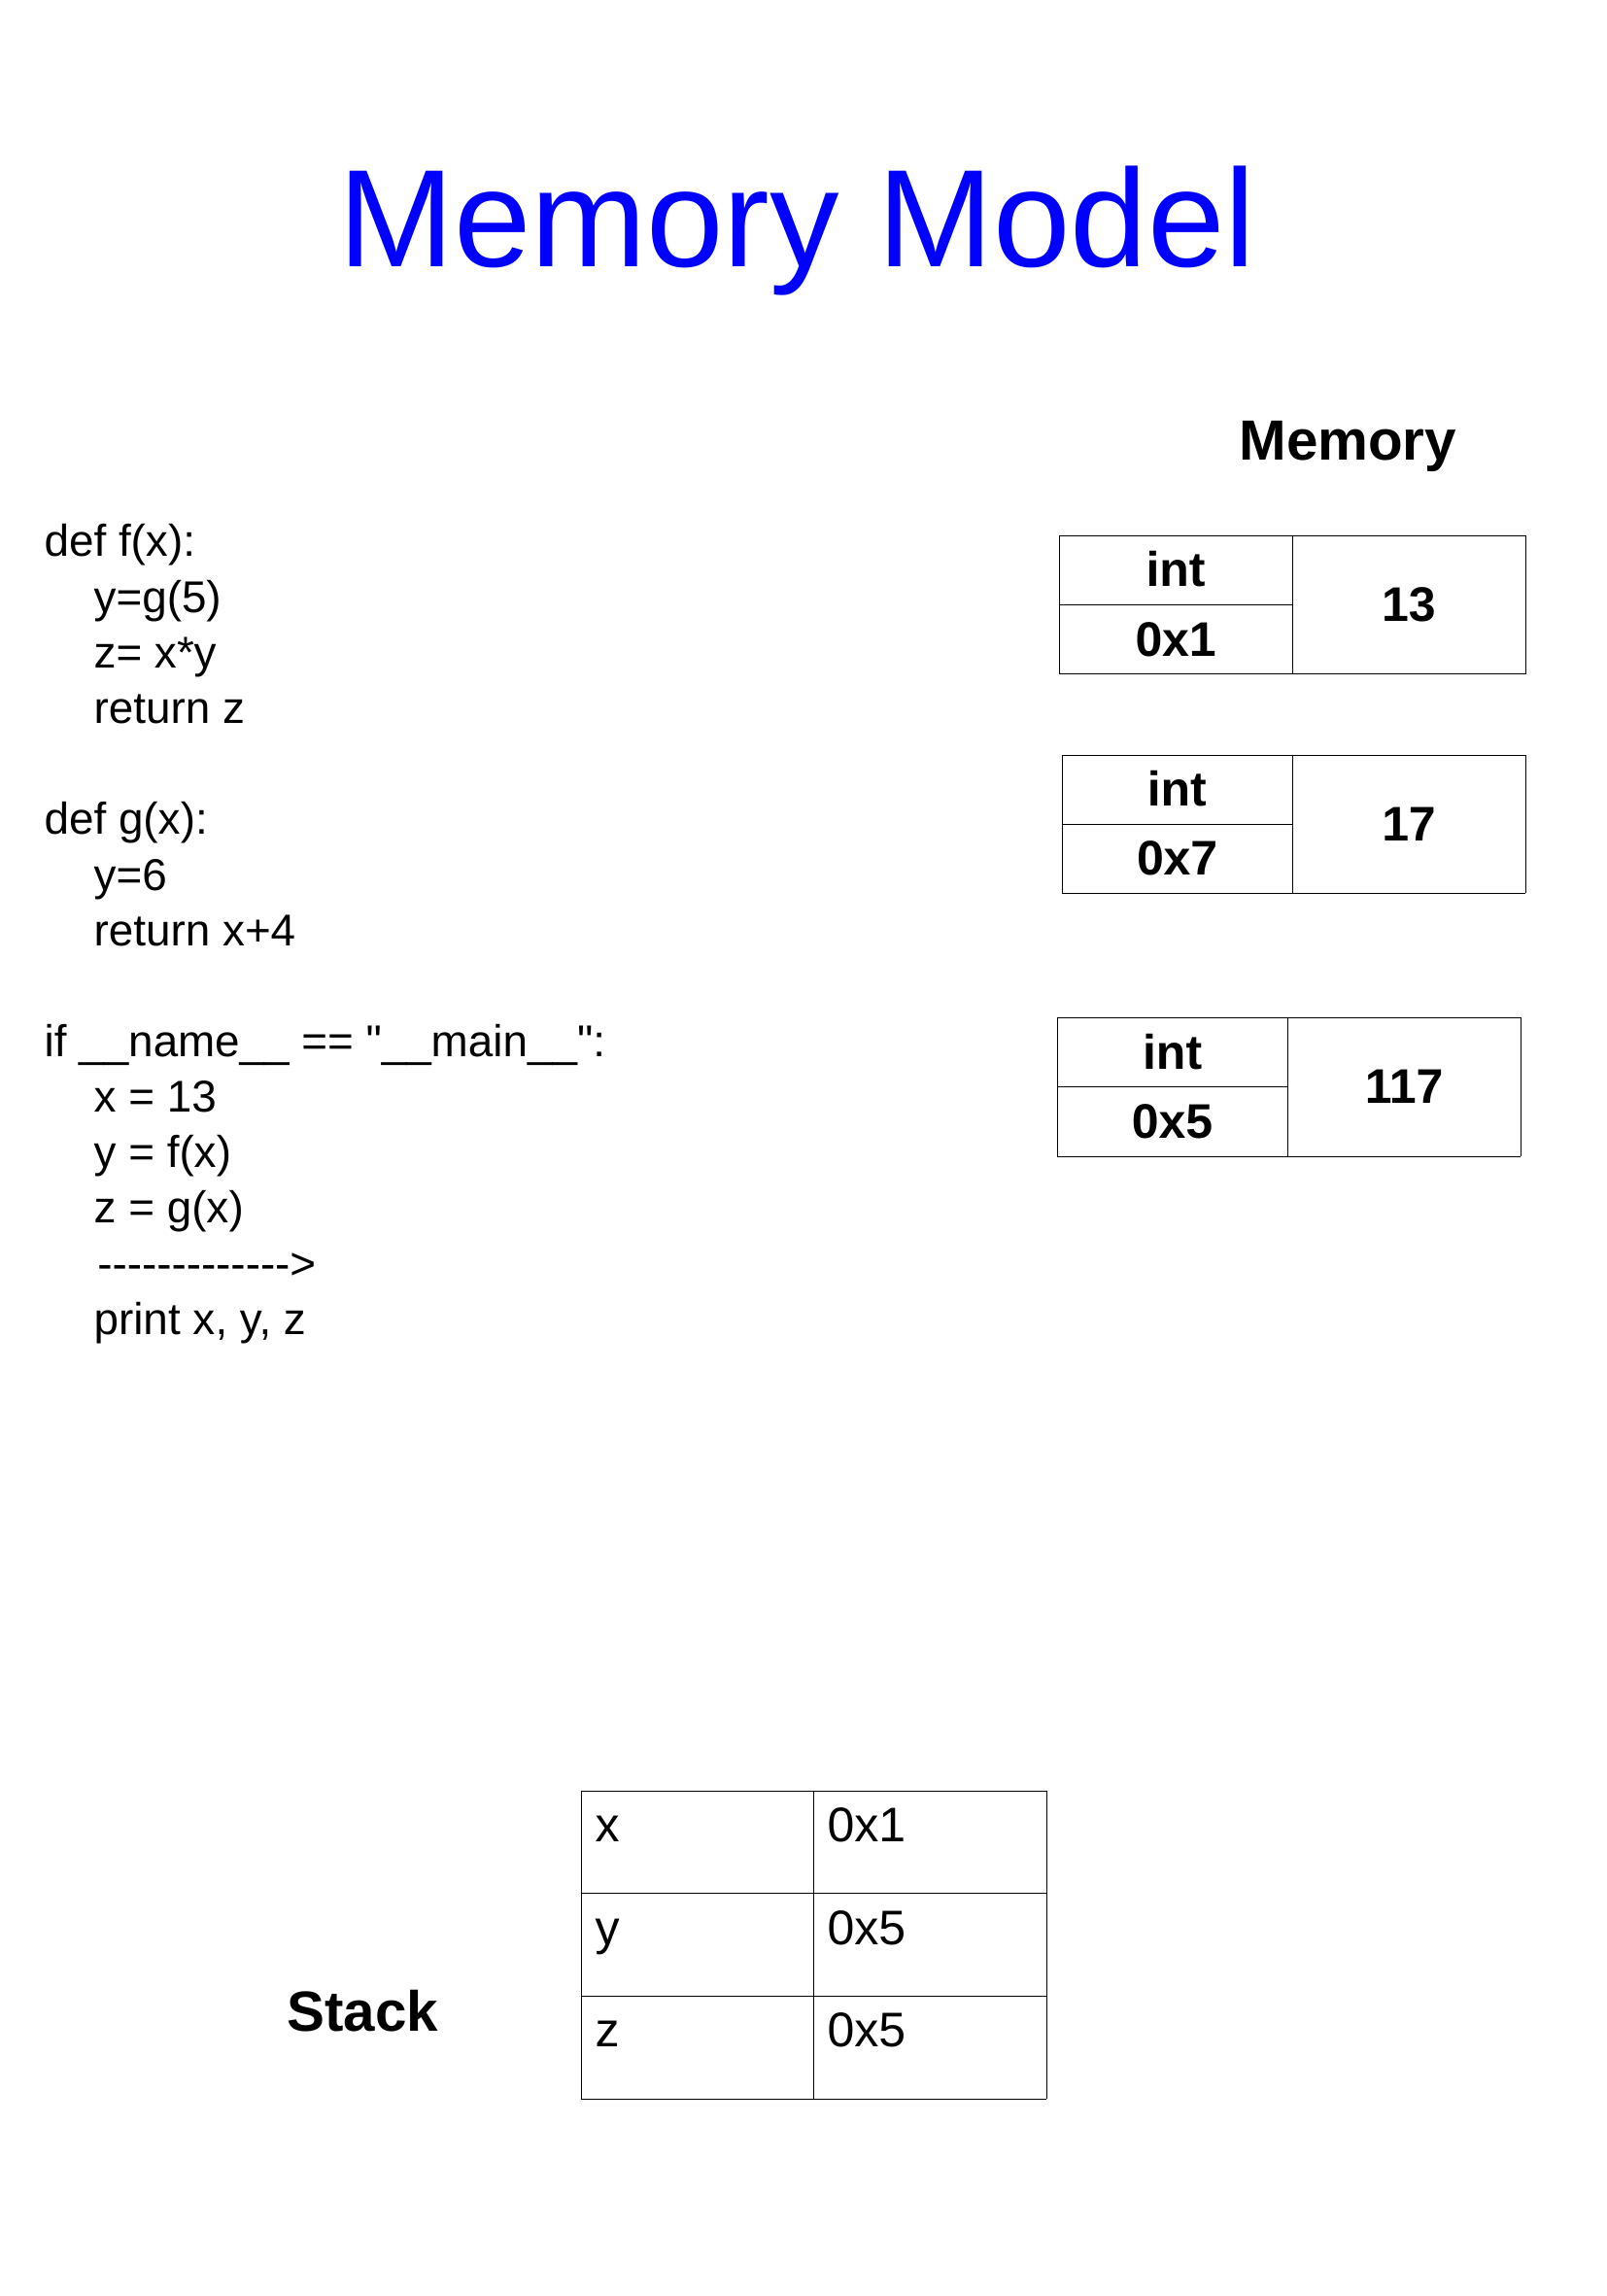

# Memory Model
Memory
def f(x):
 y=g(5)
 z= x*y
 return z
def g(x):
 y=6
 return x+4
if __name__ == "__main__":
 x = 13
 y = f(x)
 z = g(x)
------------->
 print x, y, z
| int | 13 |
| --- | --- |
| 0x1 | |
| int | 17 |
| --- | --- |
| 0x7 | |
| int | 117 |
| --- | --- |
| 0x5 | |
| x | 0x1 |
| --- | --- |
| y | 0x5 |
| z | 0x5 |
Stack